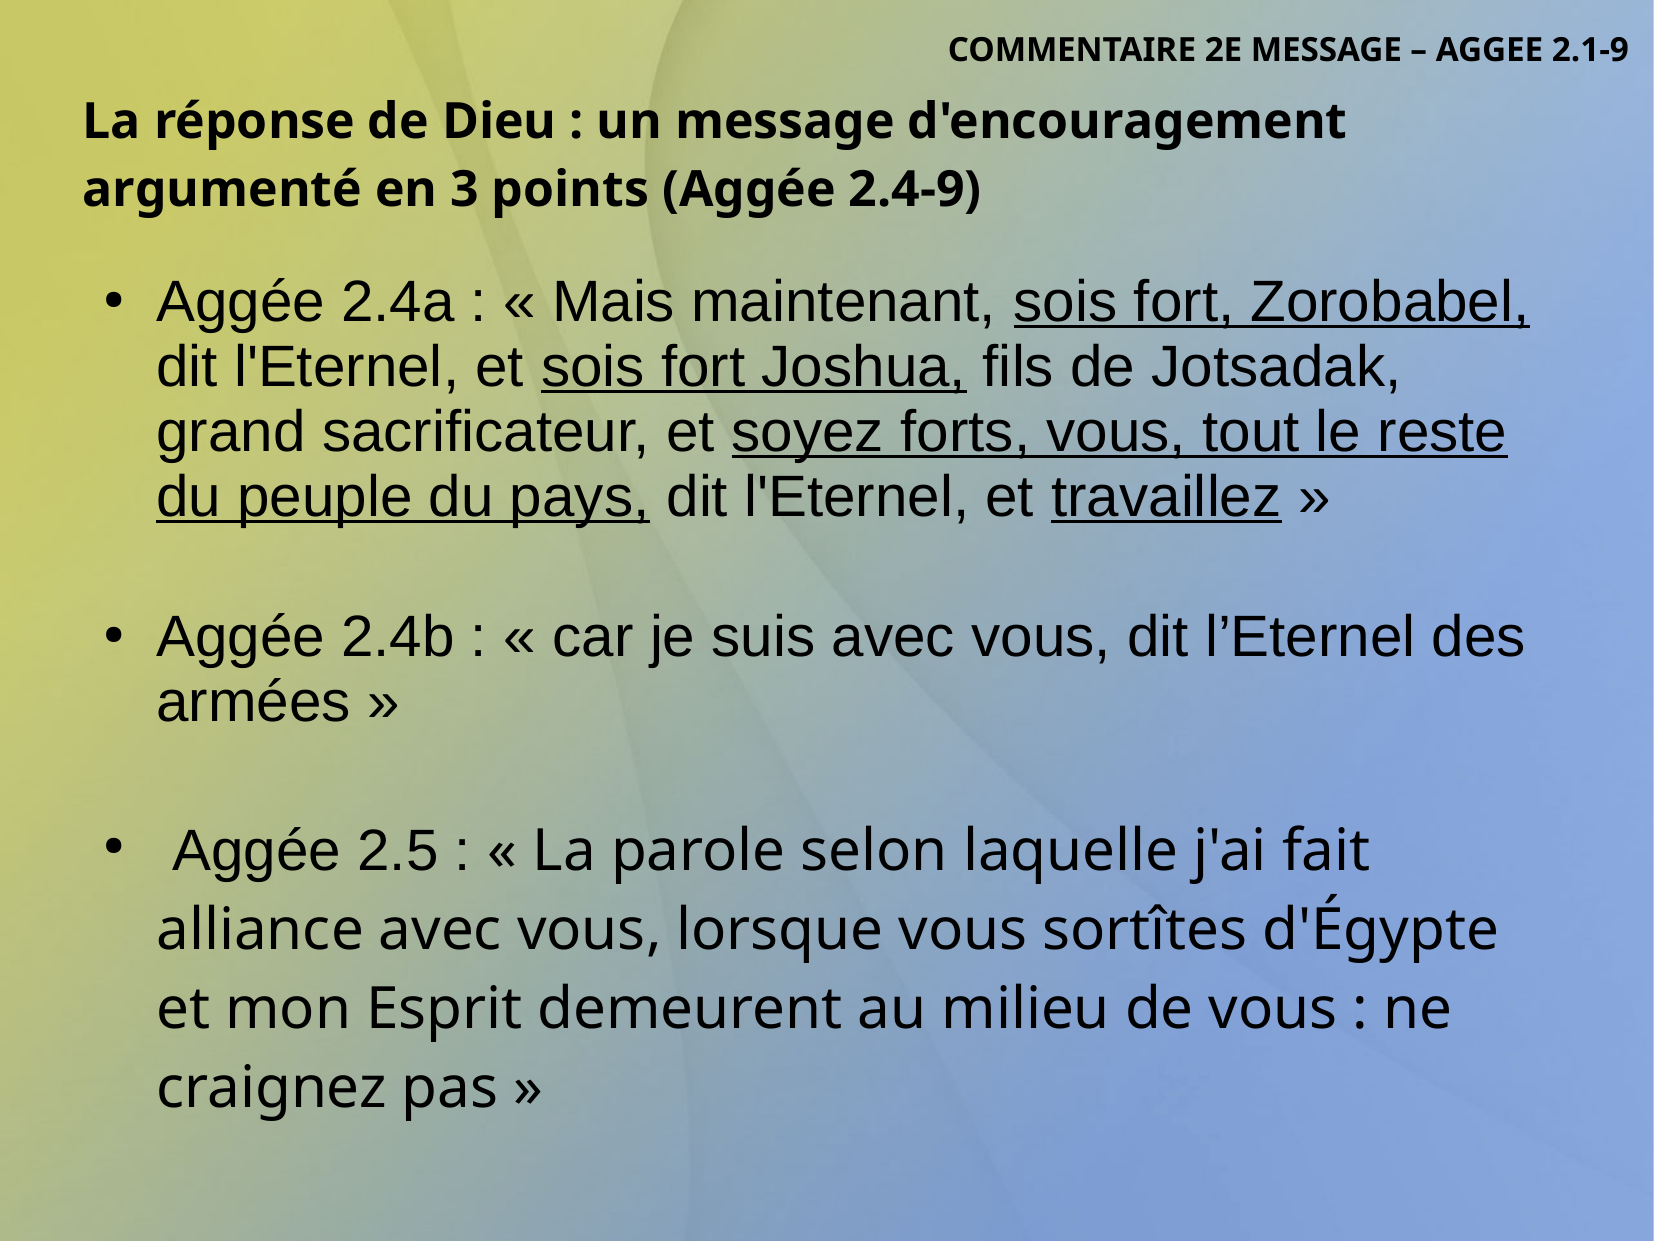

COMMENTAIRE 2E MESSAGE – AGGEE 2.1-9
# La réponse de Dieu : un message d'encouragement argumenté en 3 points (Aggée 2.4-9)
Aggée 2.4a : « Mais maintenant, sois fort, Zorobabel, dit l'Eternel, et sois fort Joshua, fils de Jotsadak, grand sacrificateur, et soyez forts, vous, tout le reste du peuple du pays, dit l'Eternel, et travaillez »
Aggée 2.4b : « car je suis avec vous, dit l’Eternel des armées »
 Aggée 2.5 : « La parole selon laquelle j'ai fait alliance avec vous, lorsque vous sortîtes d'Égypte et mon Esprit demeurent au milieu de vous : ne craignez pas »